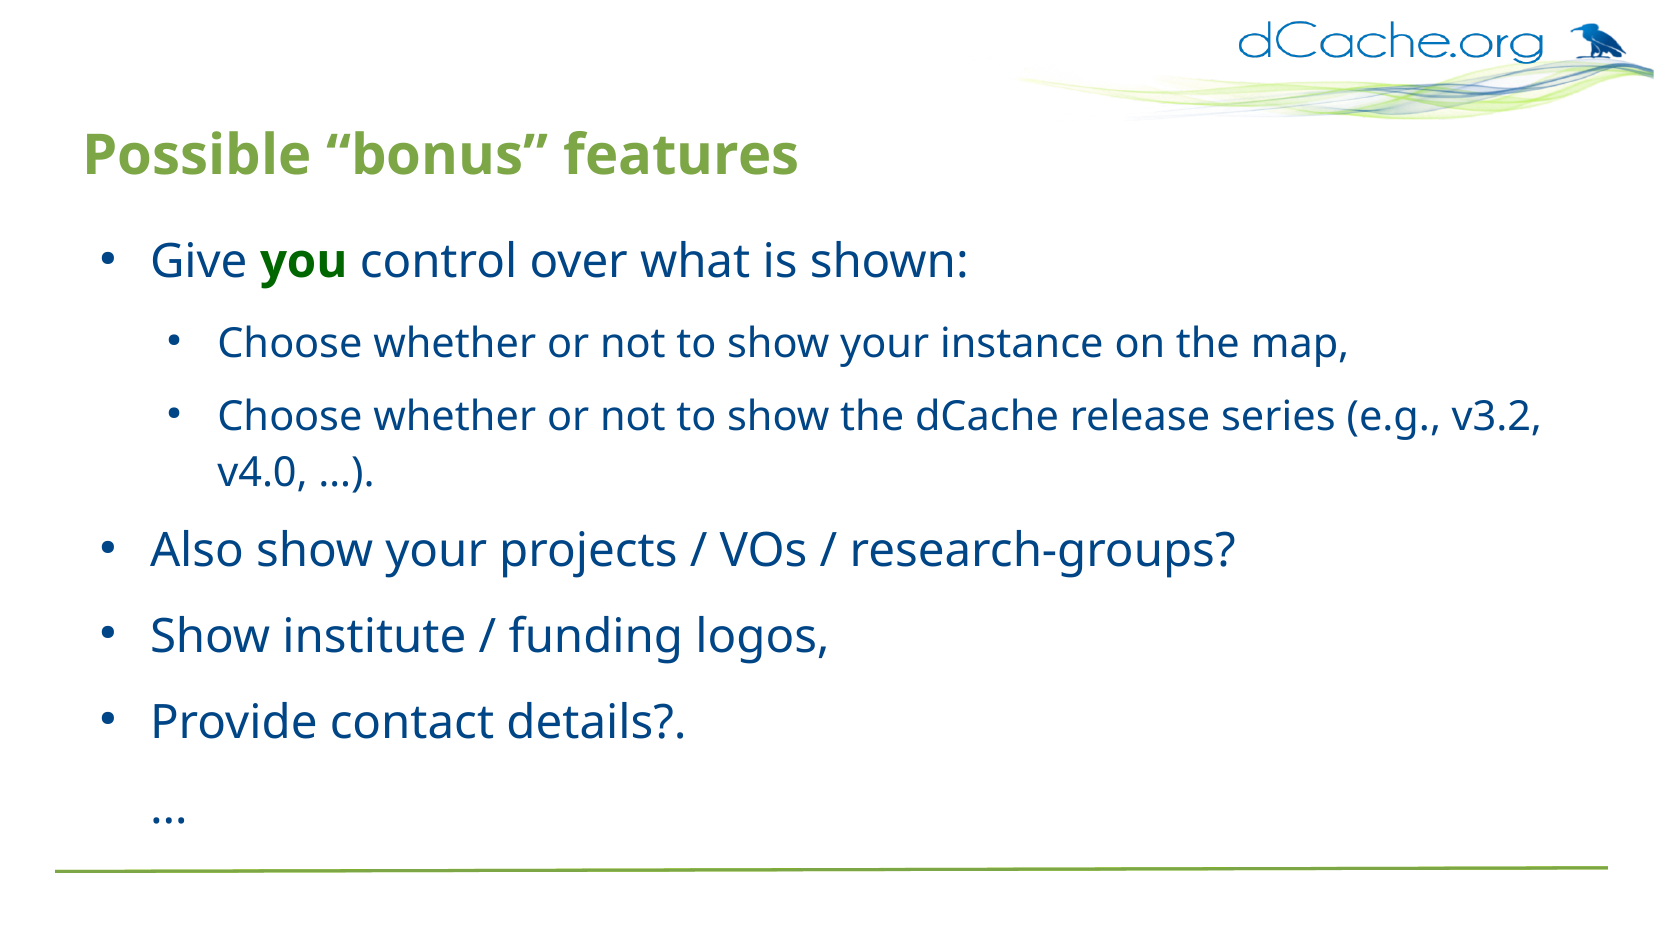

# Possible “bonus” features
Give you control over what is shown:
Choose whether or not to show your instance on the map,
Choose whether or not to show the dCache release series (e.g., v3.2, v4.0, …).
Also show your projects / VOs / research-groups?
Show institute / funding logos,
Provide contact details?.
…